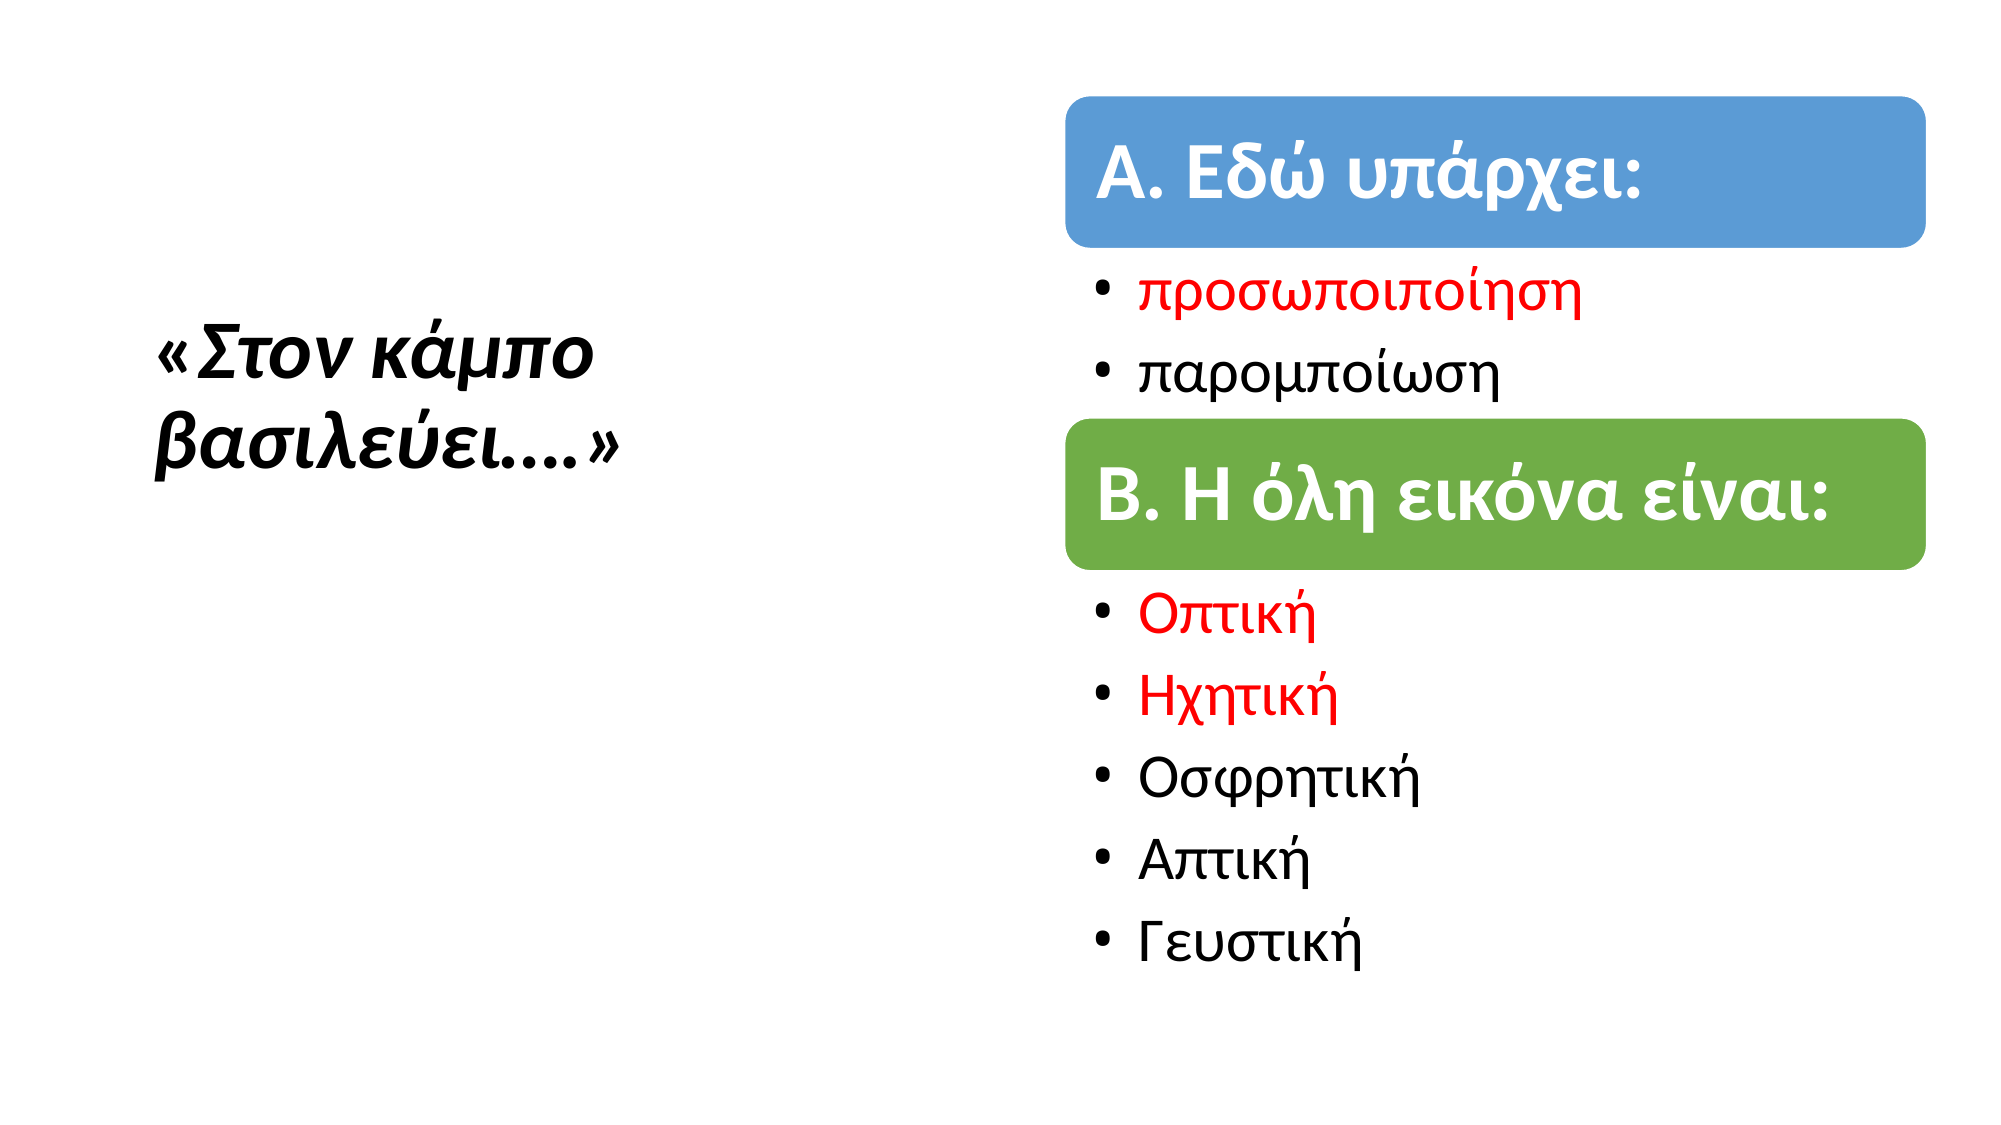

# η σιωπή) στον κάμπο βασιλεύει:
Α. Εδώ υπάρχει:
προσωποιποίηση
παρομποίωση
Β. Η όλη εικόνα είναι:
Οπτική
Ηχητική
Οσφρητική
Απτική
Γευστική
«Στον κάμπο βασιλεύει….»